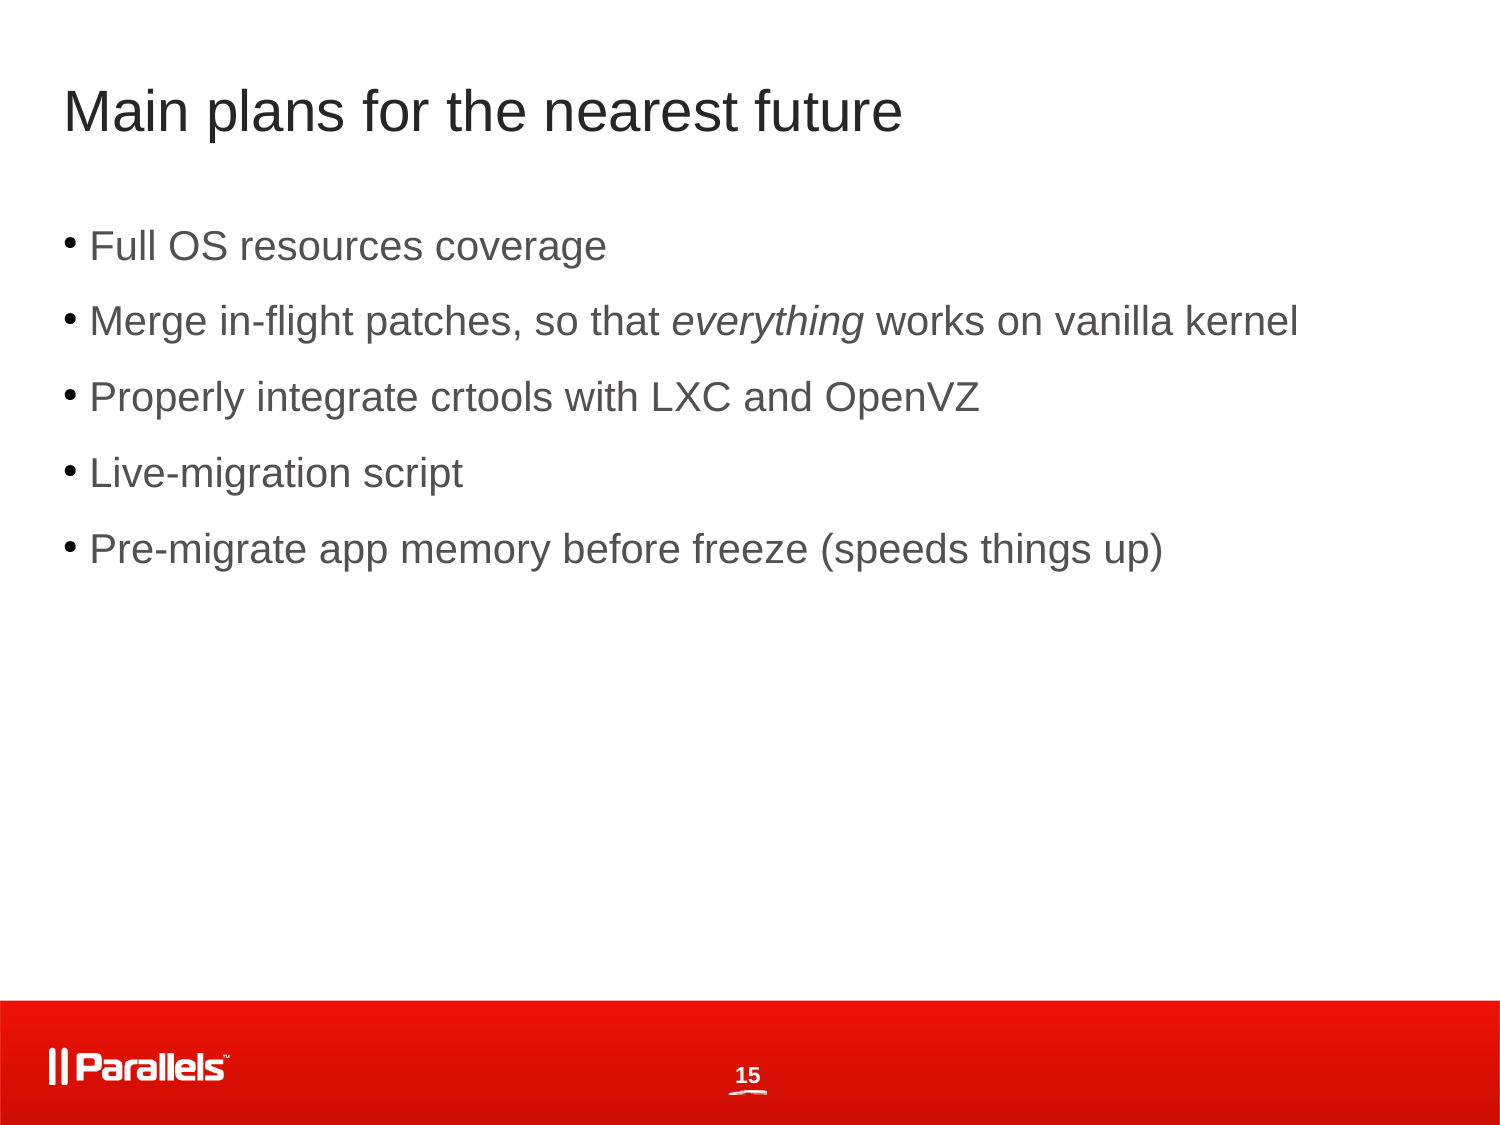

# Main plans for the nearest future
 Full OS resources coverage
 Merge in-flight patches, so that everything works on vanilla kernel
 Properly integrate crtools with LXC and OpenVZ
 Live-migration script
 Pre-migrate app memory before freeze (speeds things up)